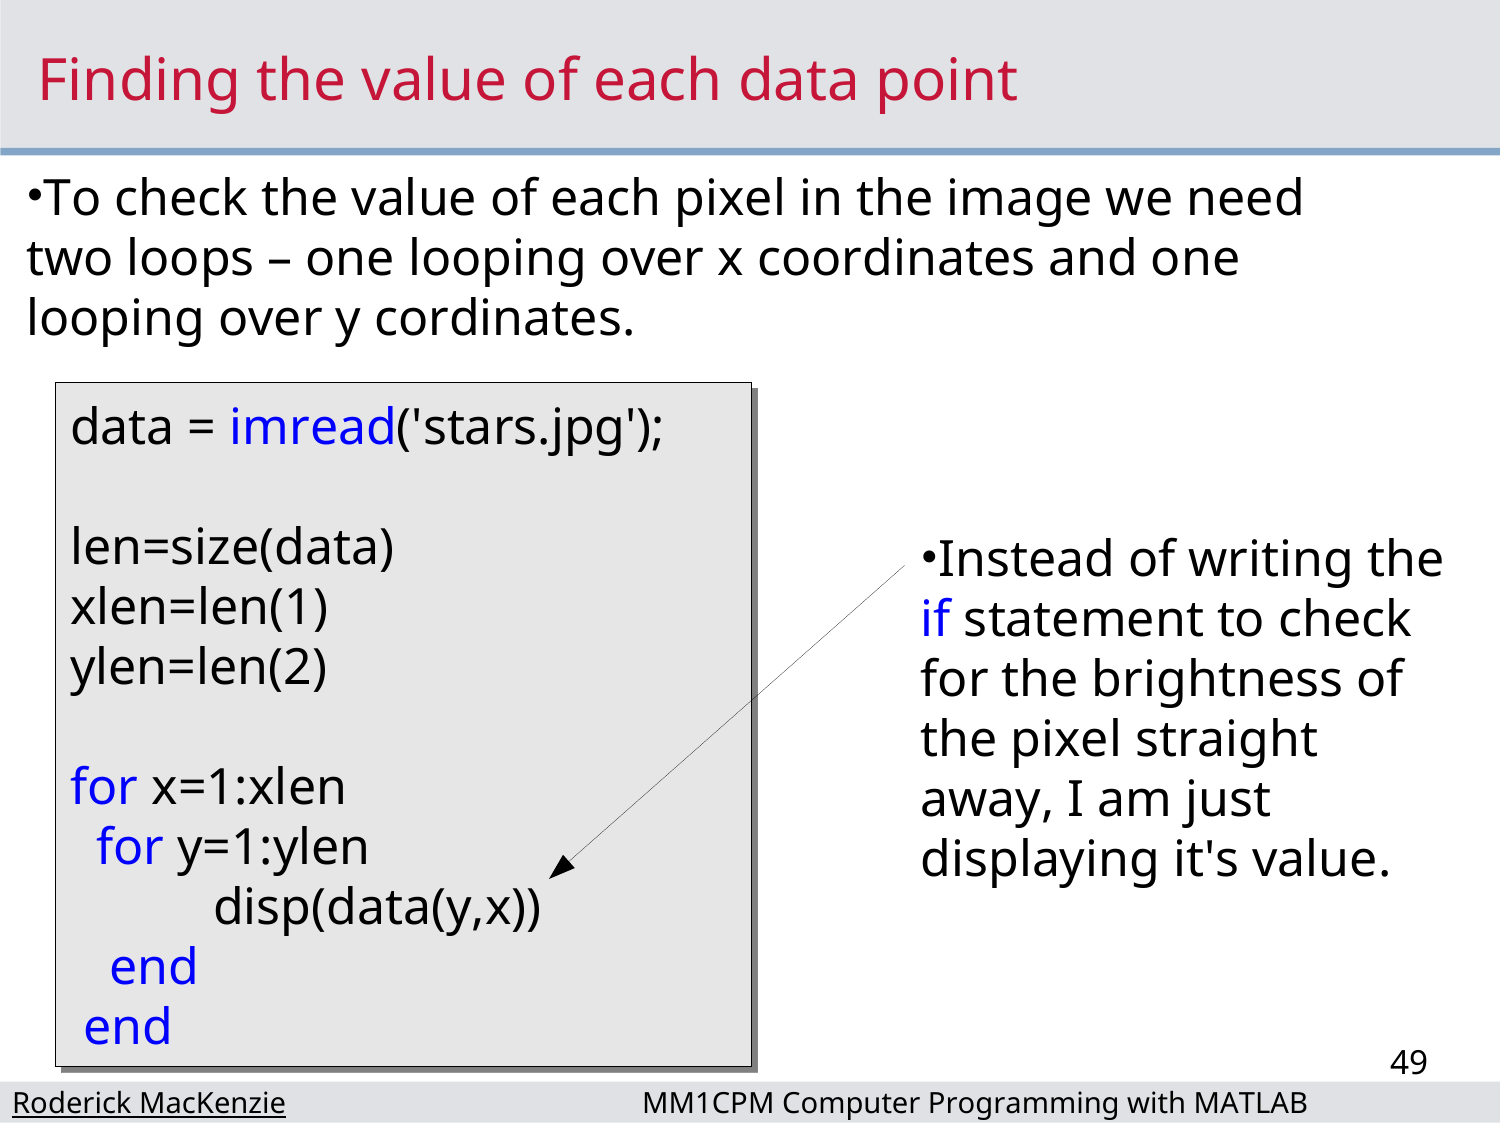

# Finding the value of each data point
To check the value of each pixel in the image we need two loops – one looping over x coordinates and one looping over y cordinates.
data = imread('stars.jpg');
len=size(data)
xlen=len(1)
ylen=len(2)
for x=1:xlen
 for y=1:ylen
 disp(data(y,x))
 end
 end
Instead of writing the if statement to check for the brightness of the pixel straight away, I am just displaying it's value.